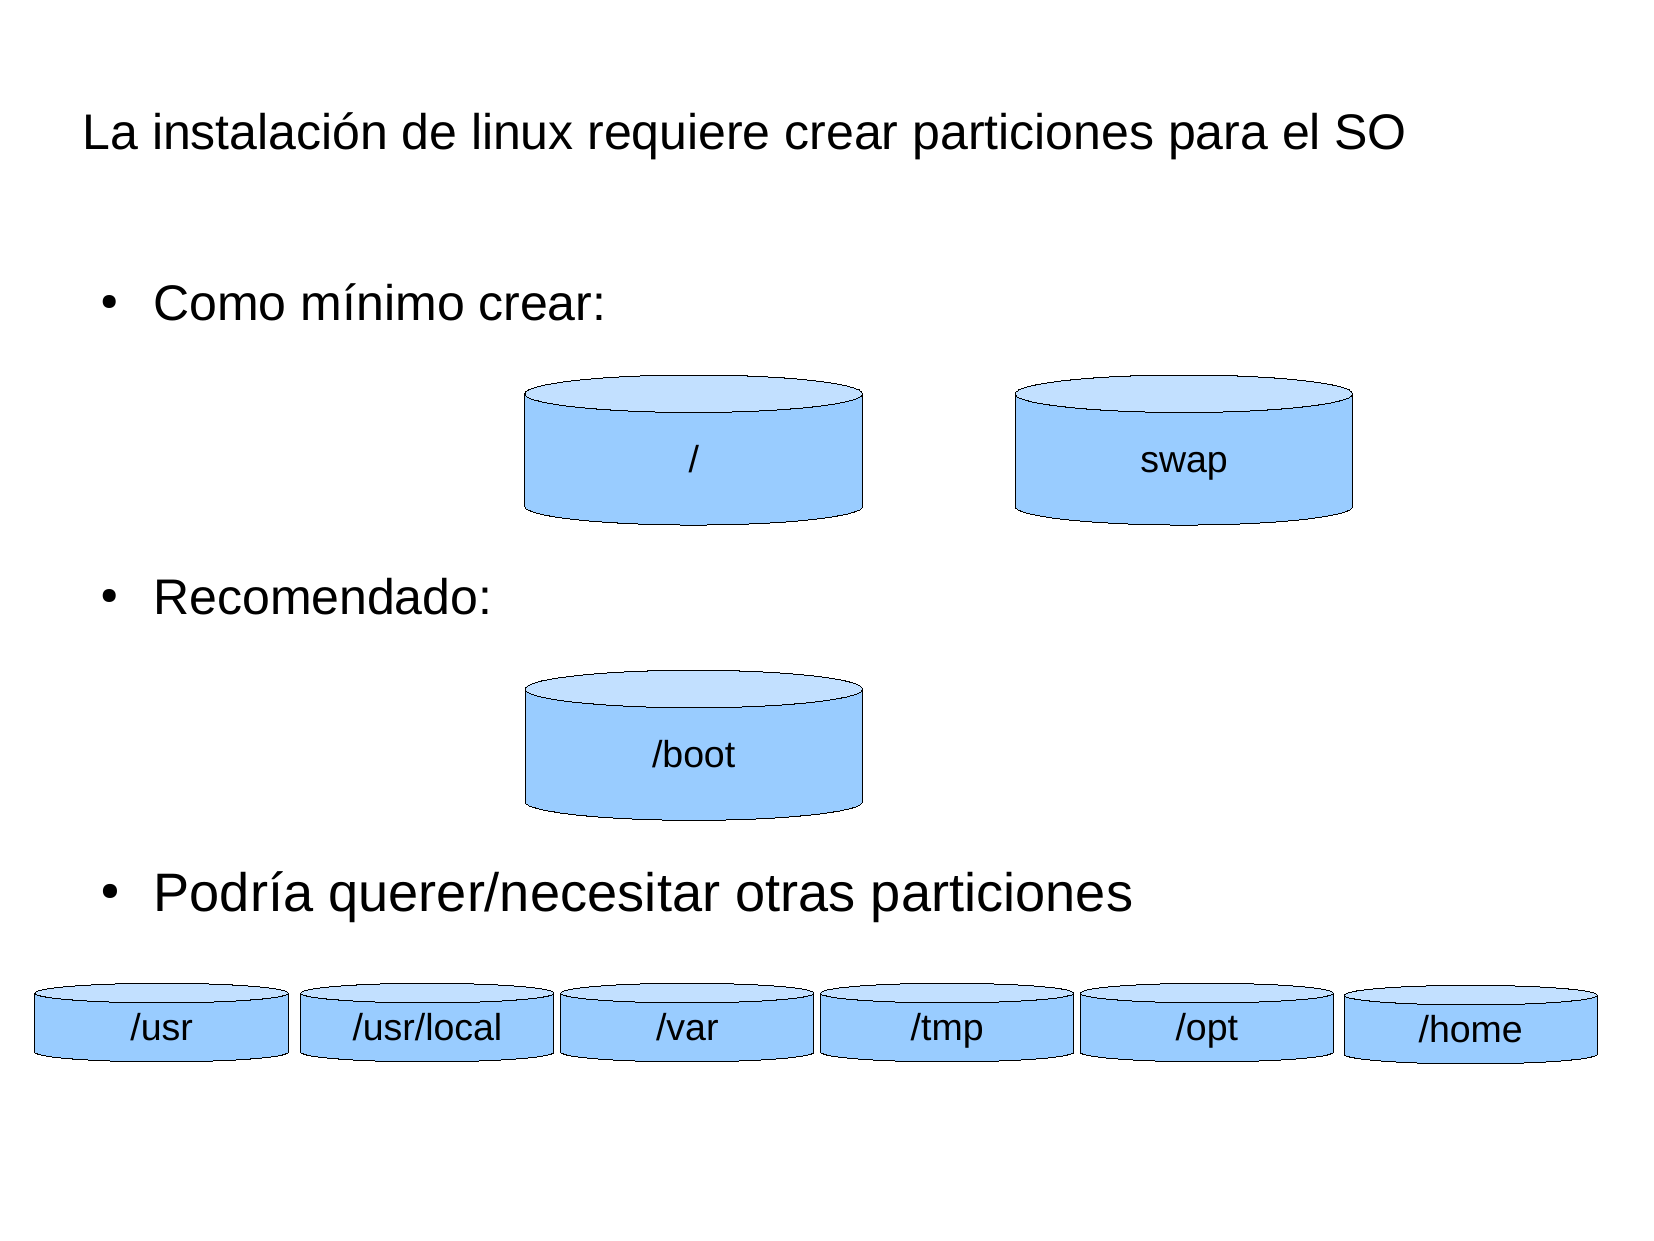

# La instalación de linux requiere crear particiones para el SO
Como mínimo crear:
Recomendado:
Podría querer/necesitar otras particiones
/
swap
/boot
/usr
/usr/local
/var
/tmp
/opt
/home